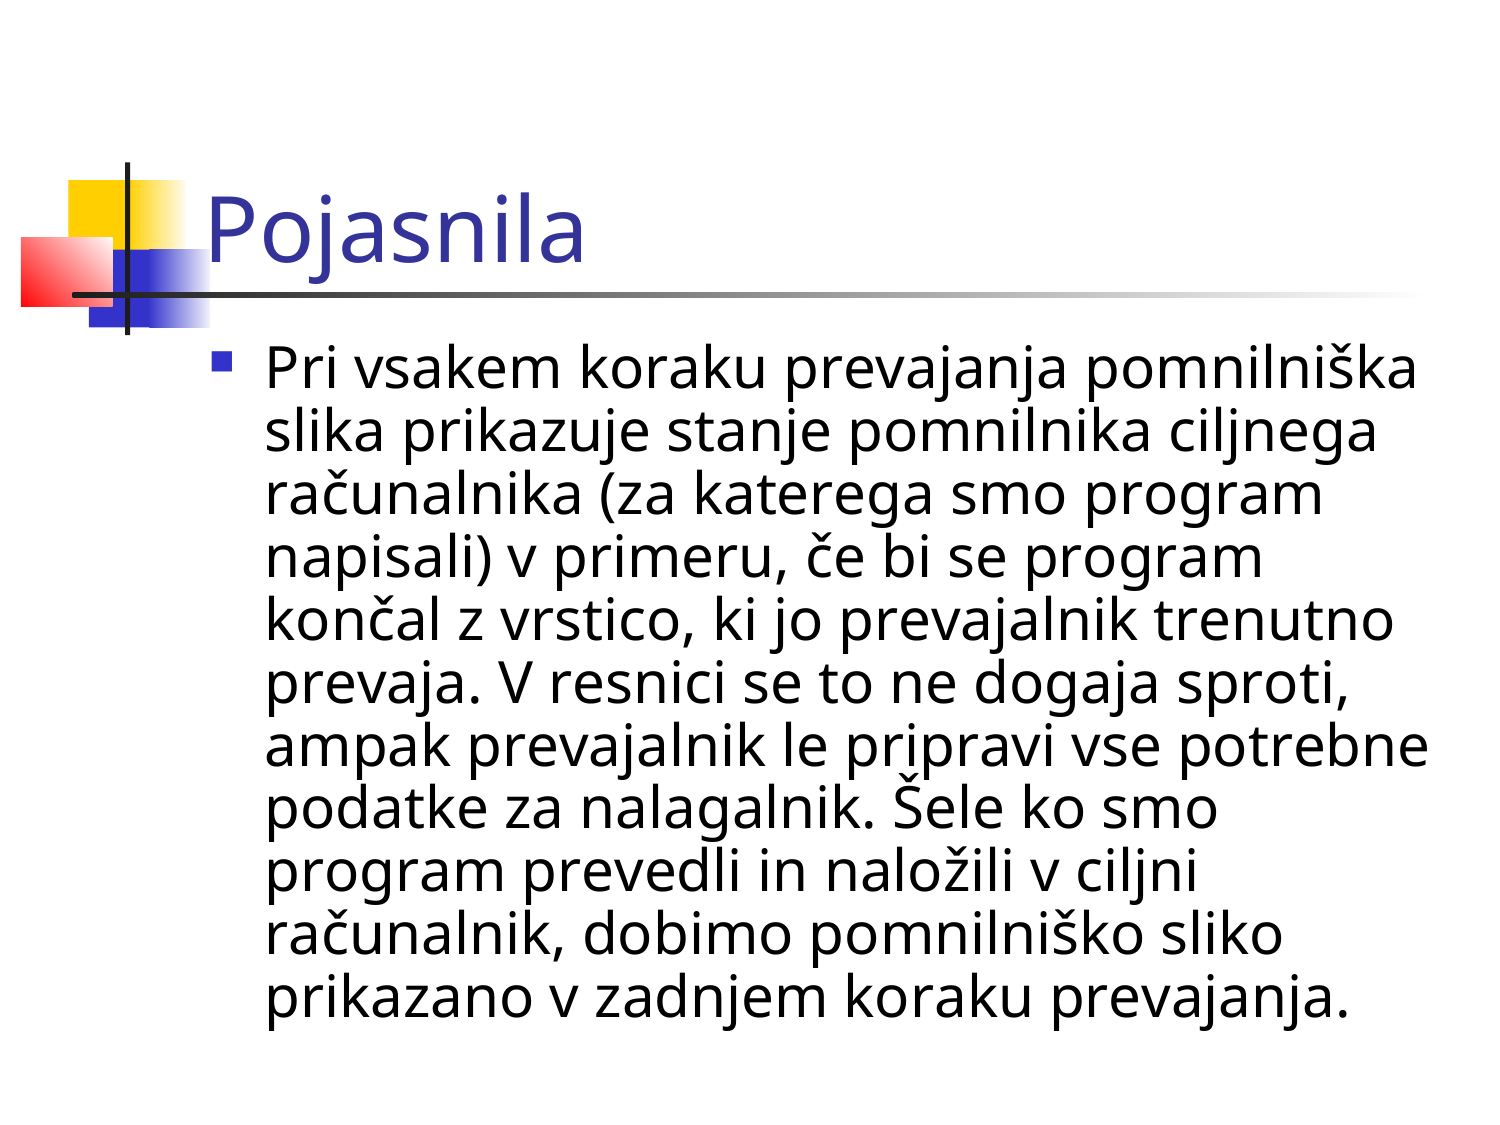

# Pojasnila
Pri vsakem koraku prevajanja pomnilniška slika prikazuje stanje pomnilnika ciljnega računalnika (za katerega smo program napisali) v primeru, če bi se program končal z vrstico, ki jo prevajalnik trenutno prevaja. V resnici se to ne dogaja sproti, ampak prevajalnik le pripravi vse potrebne podatke za nalagalnik. Šele ko smo program prevedli in naložili v ciljni računalnik, dobimo pomnilniško sliko prikazano v zadnjem koraku prevajanja.